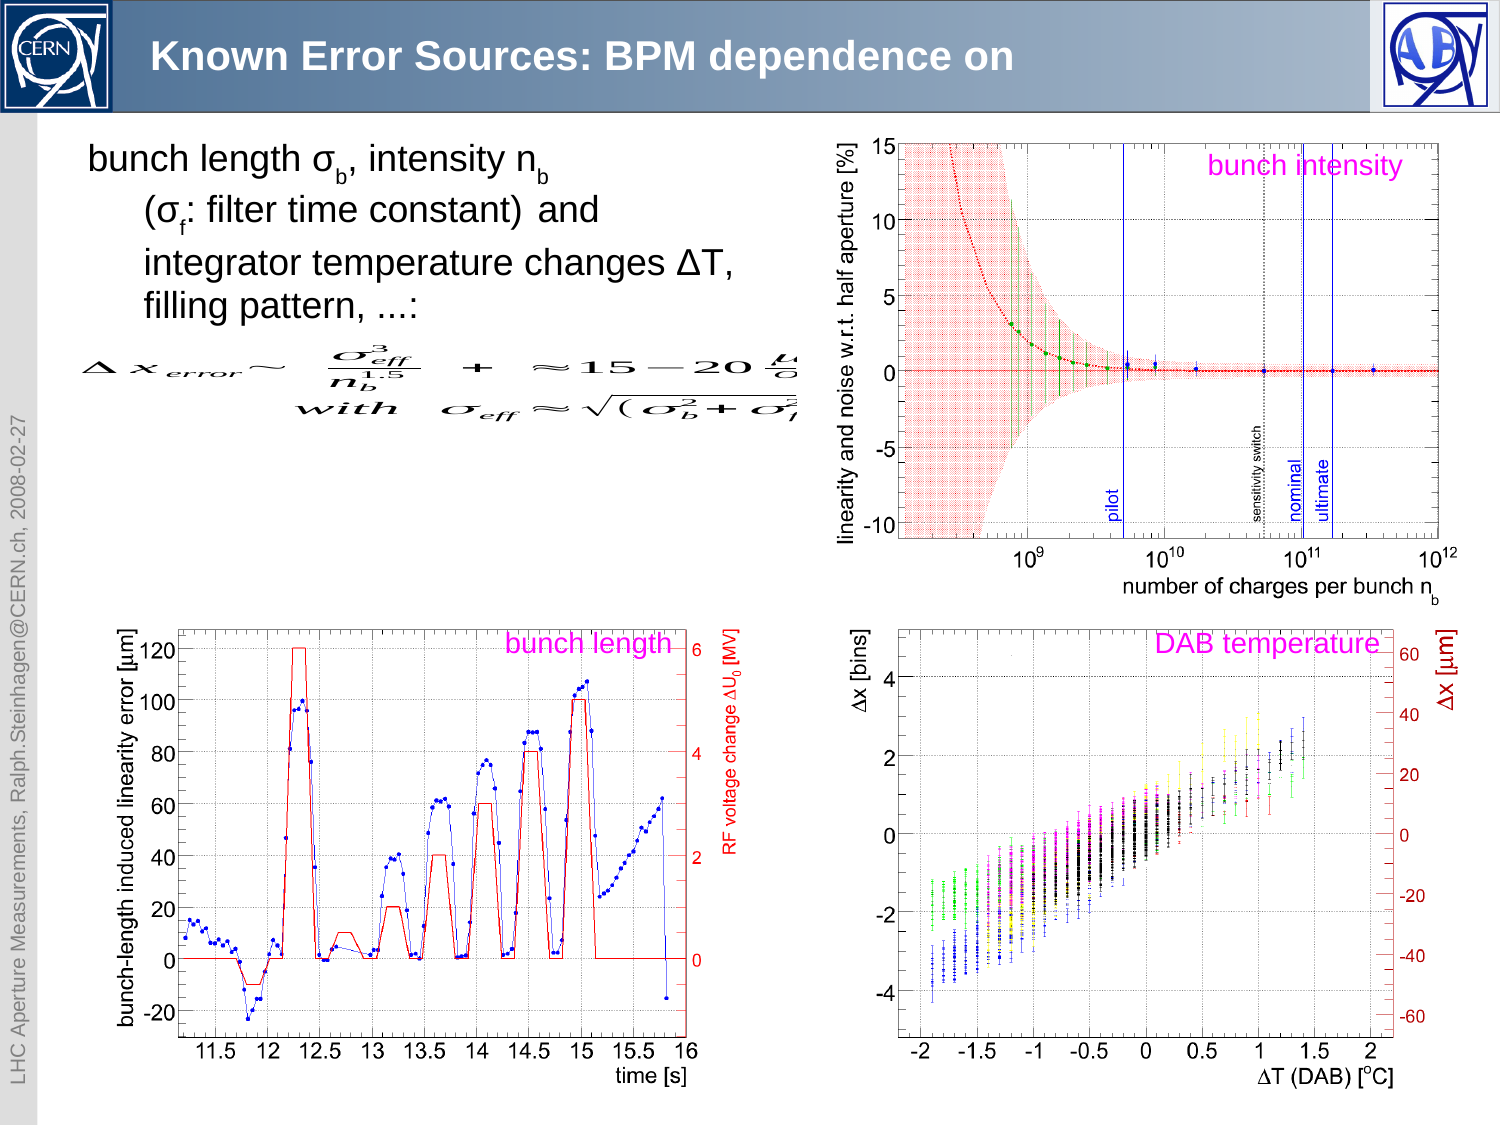

# Known Error Sources: BPM dependence on
bunch length σb, intensity nb 						(σf: filter time constant) 	and 					integrator temperature changes ΔT, 					filling pattern, ...:
bunch intensity
bunch length
DAB temperature